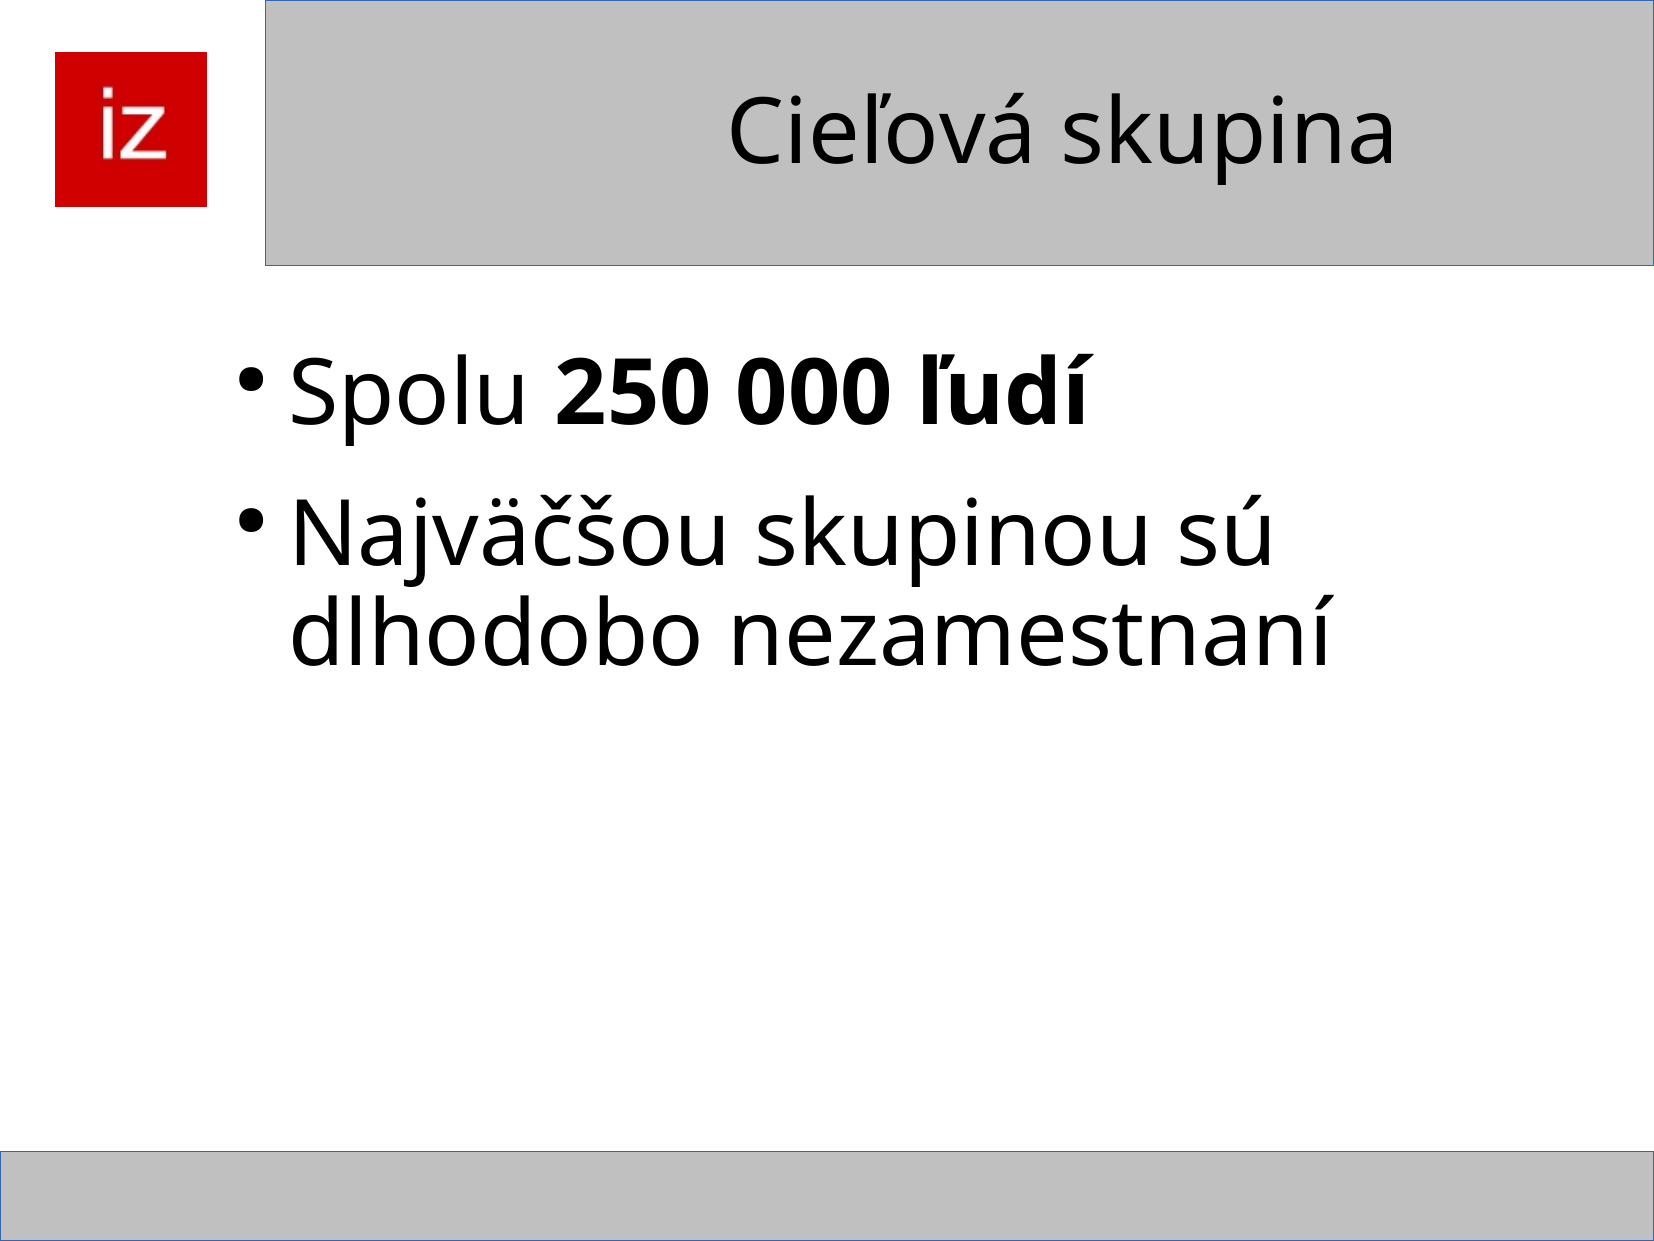

# Cieľová skupina
Spolu 250 000 ľudí
Najväčšou skupinou sú dlhodobo nezamestnaní